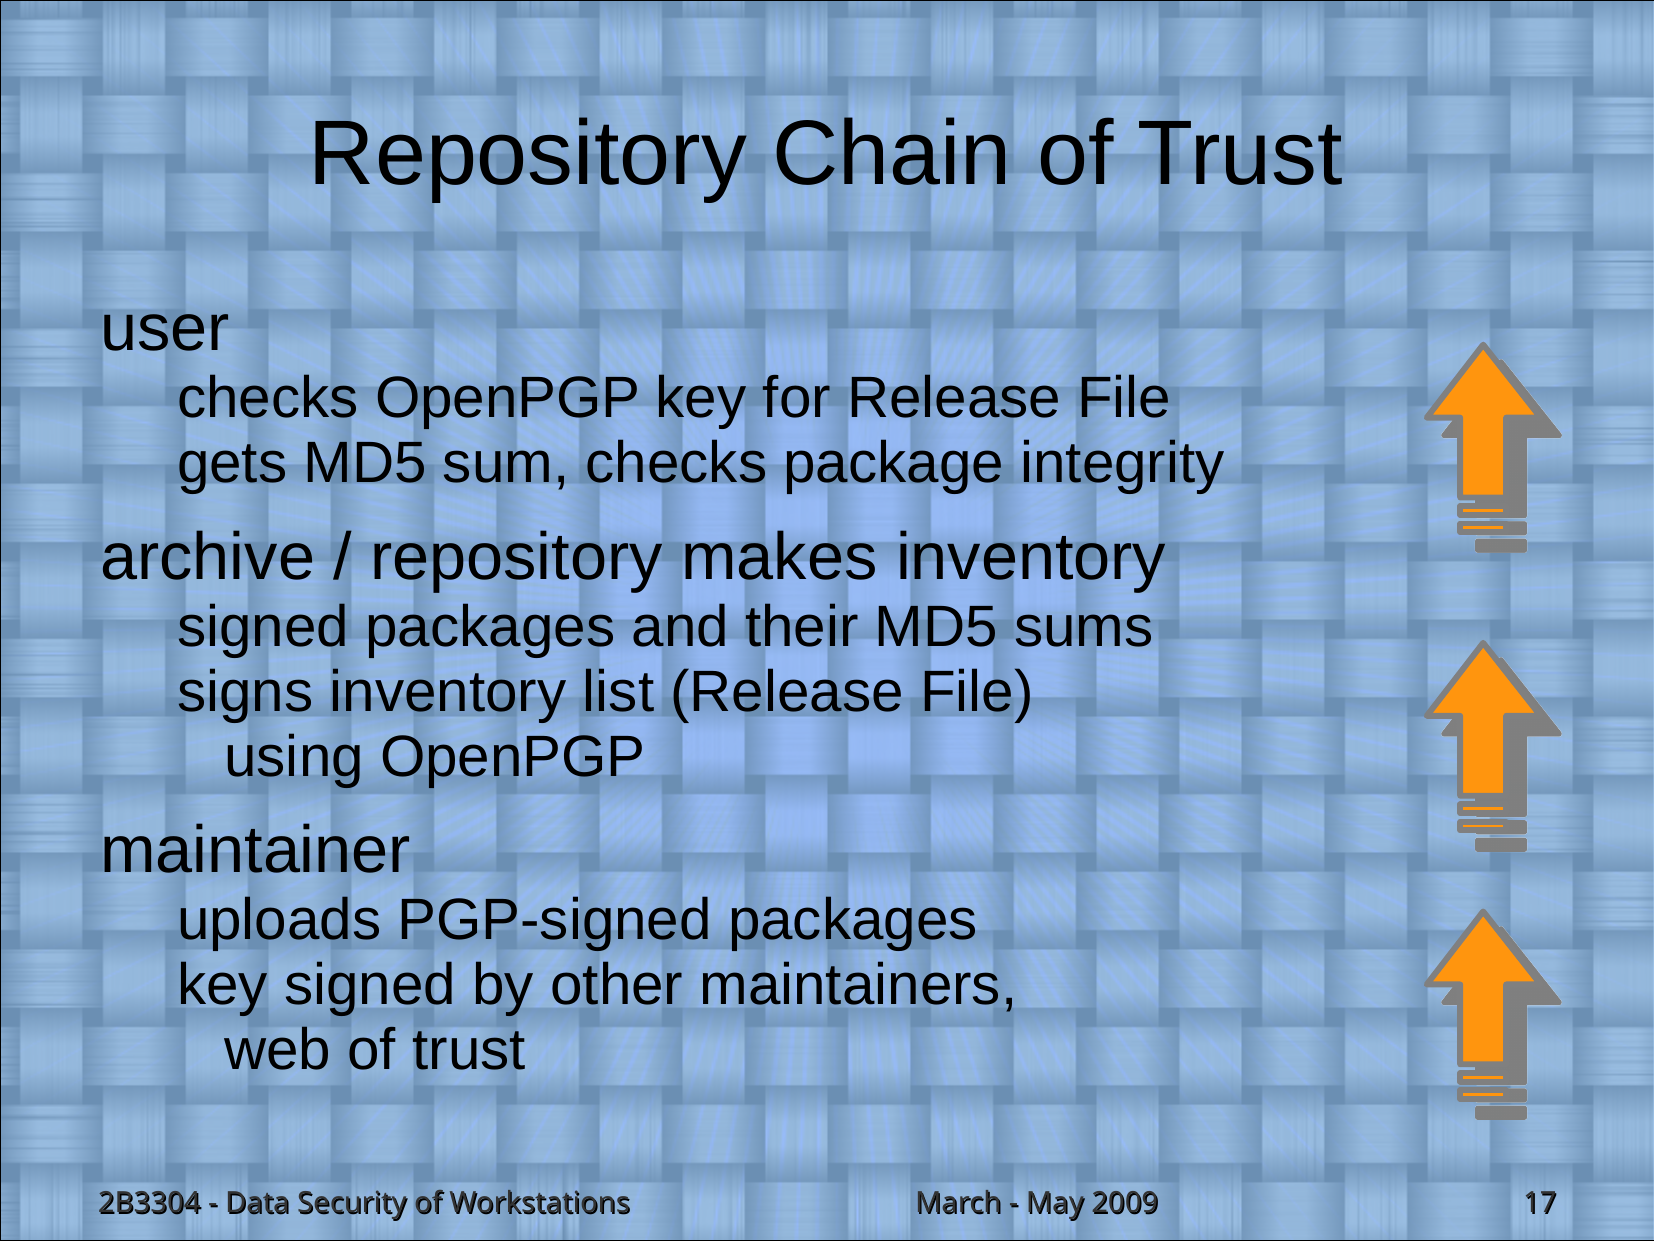

# Repository Chain of Trust
user
checks OpenPGP key for Release File
gets MD5 sum, checks package integrity
archive / repository makes inventory
signed packages and their MD5 sums
signs inventory list (Release File)
using OpenPGP
maintainer
uploads PGP-signed packages
key signed by other maintainers,
web of trust